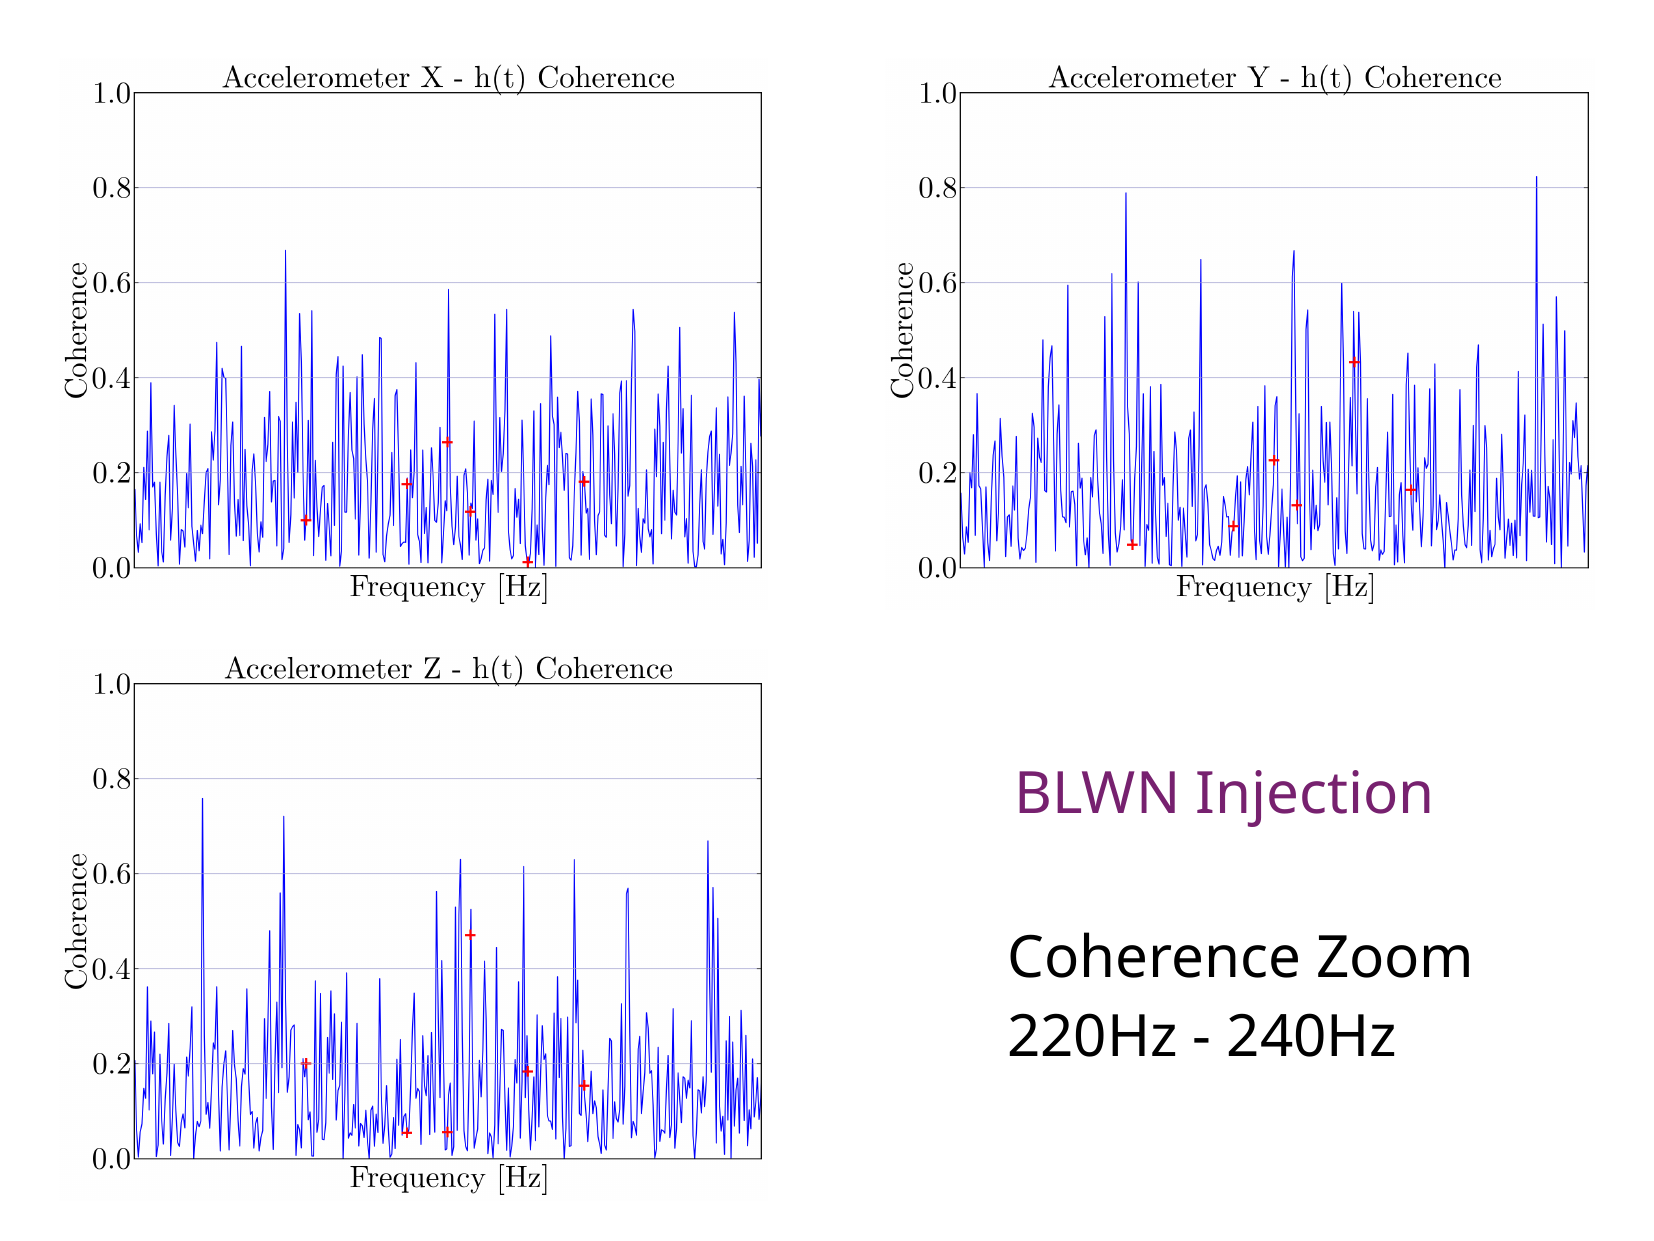

BLWN Injection
Coherence Zoom
220Hz - 240Hz